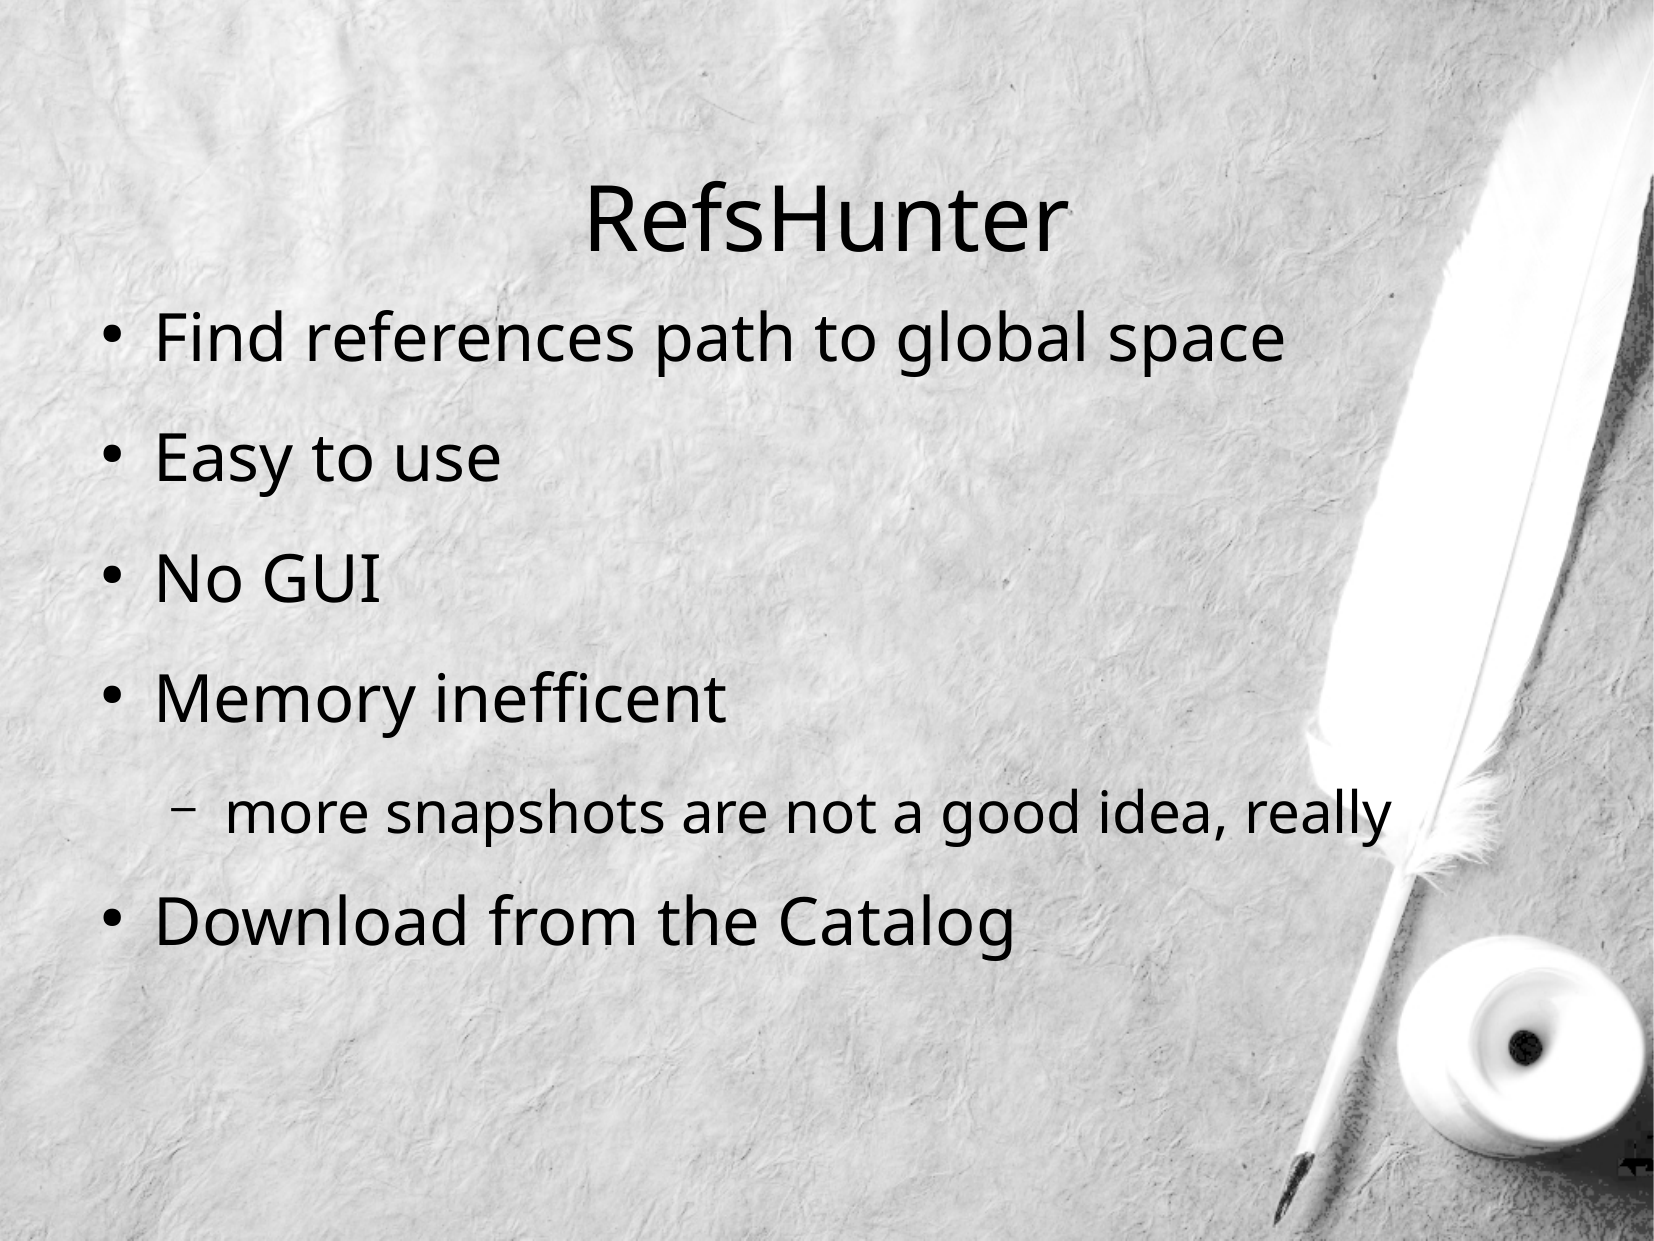

# RefsHunter
Find references path to global space
Easy to use
No GUI
Memory inefficent
more snapshots are not a good idea, really
Download from the Catalog